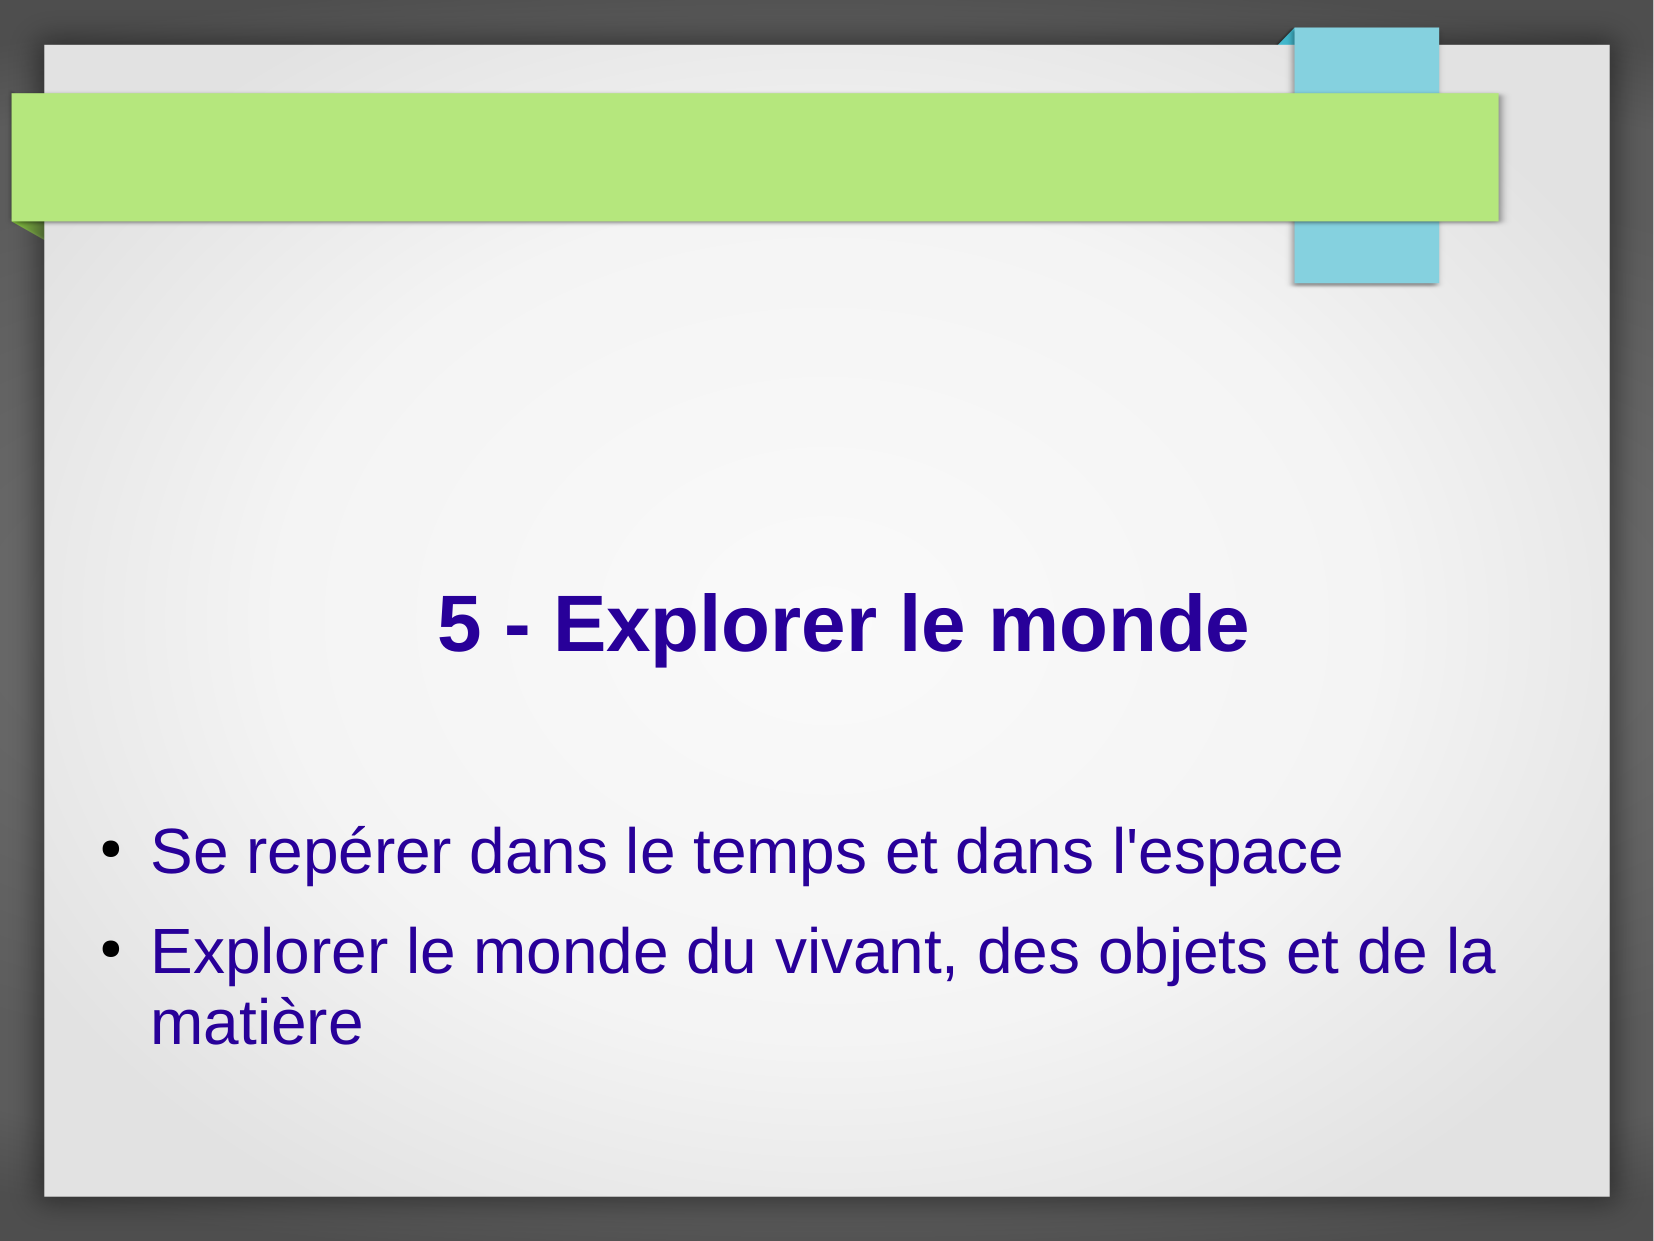

# 5 - Explorer le monde
Se repérer dans le temps et dans l'espace
Explorer le monde du vivant, des objets et de la matière